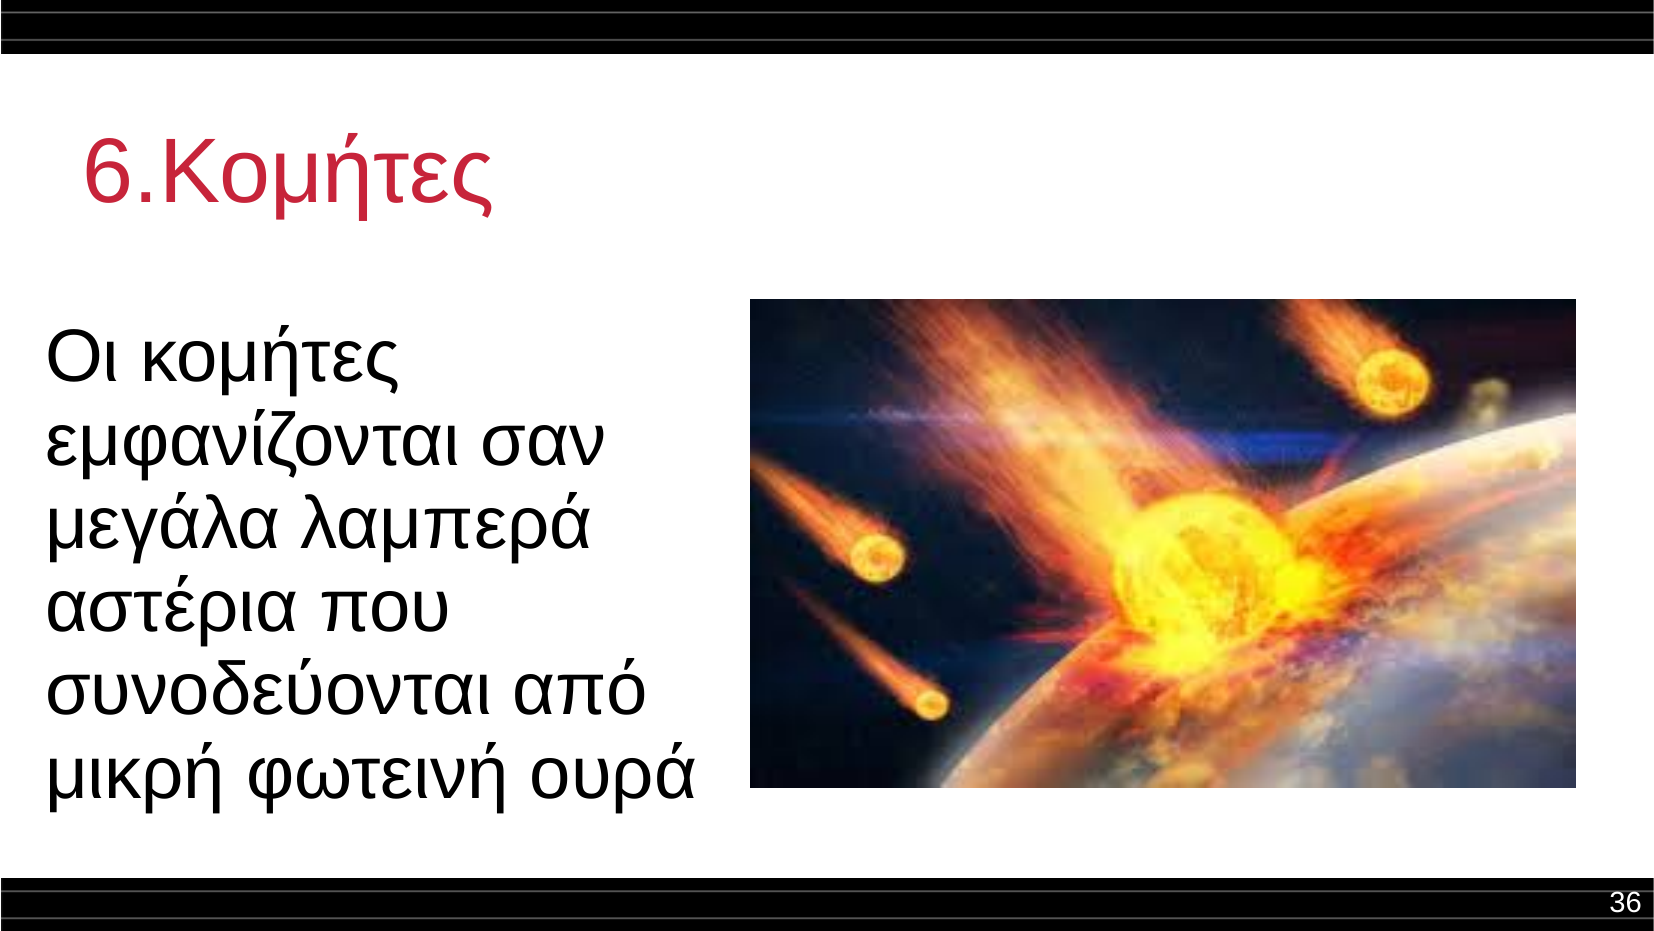

# 6.Κομήτες
Οι κομήτες εμφανίζονται σαν μεγάλα λαμπερά αστέρια που συνοδεύονται από μικρή φωτεινή ουρά